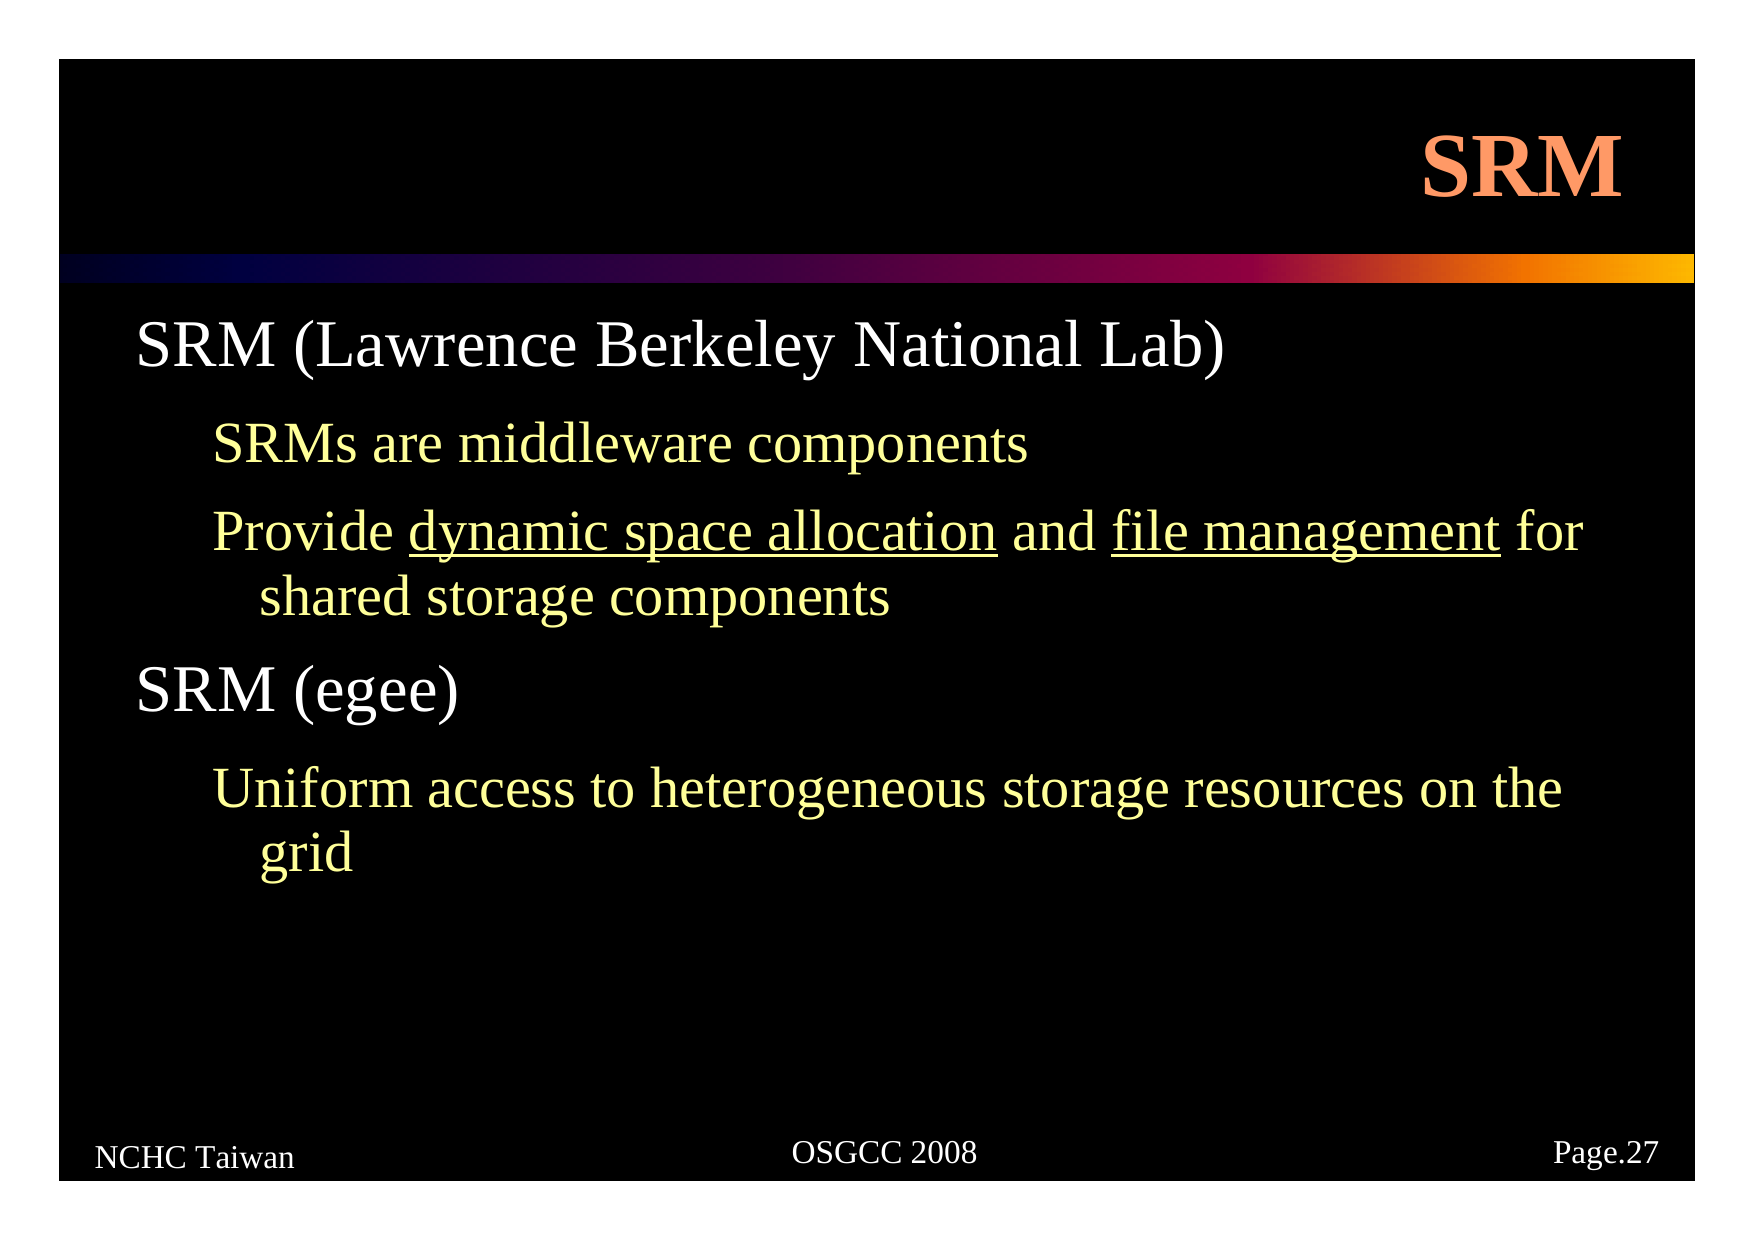

# SRM
SRM (Lawrence Berkeley National Lab)
SRMs are middleware components
Provide dynamic space allocation and file management for shared storage components
SRM (egee)
Uniform access to heterogeneous storage resources on the grid